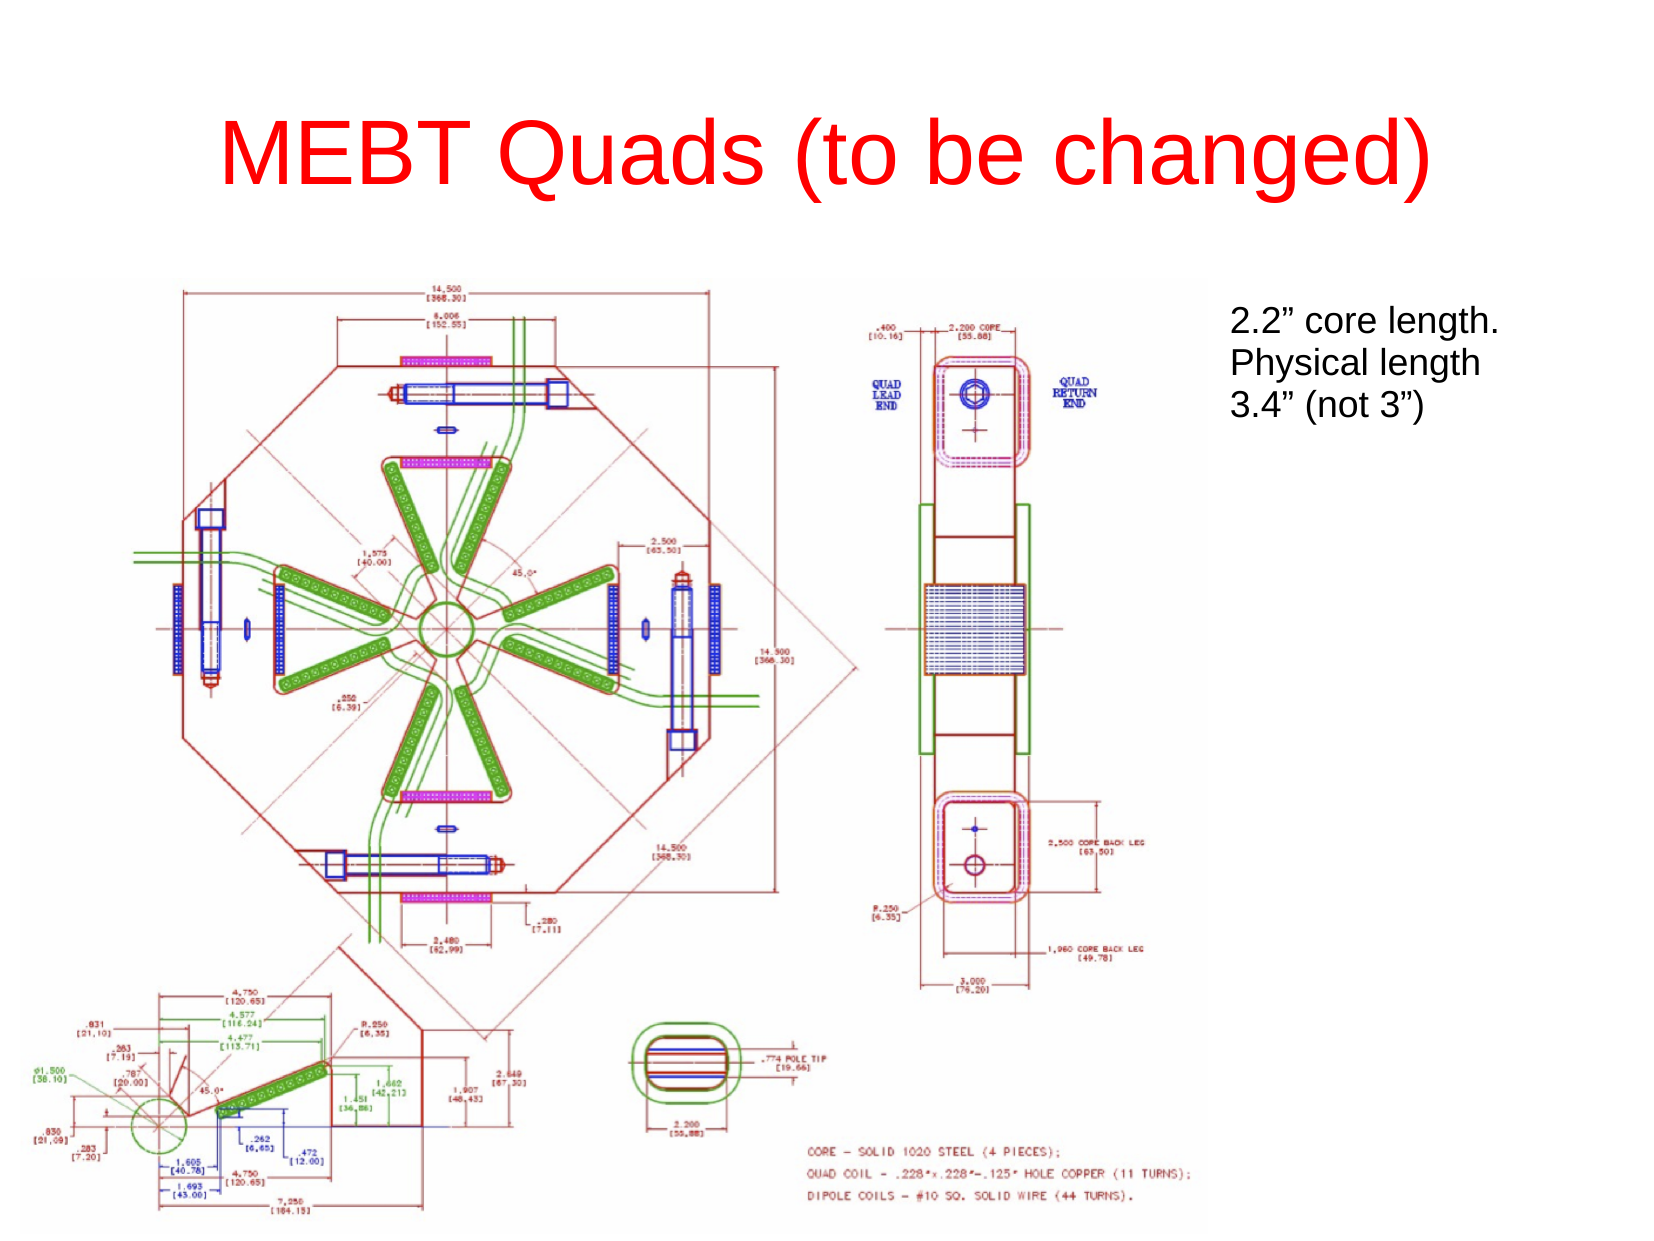

# MEBT Quads (to be changed)
2.2” core length.
Physical length 3.4” (not 3”)